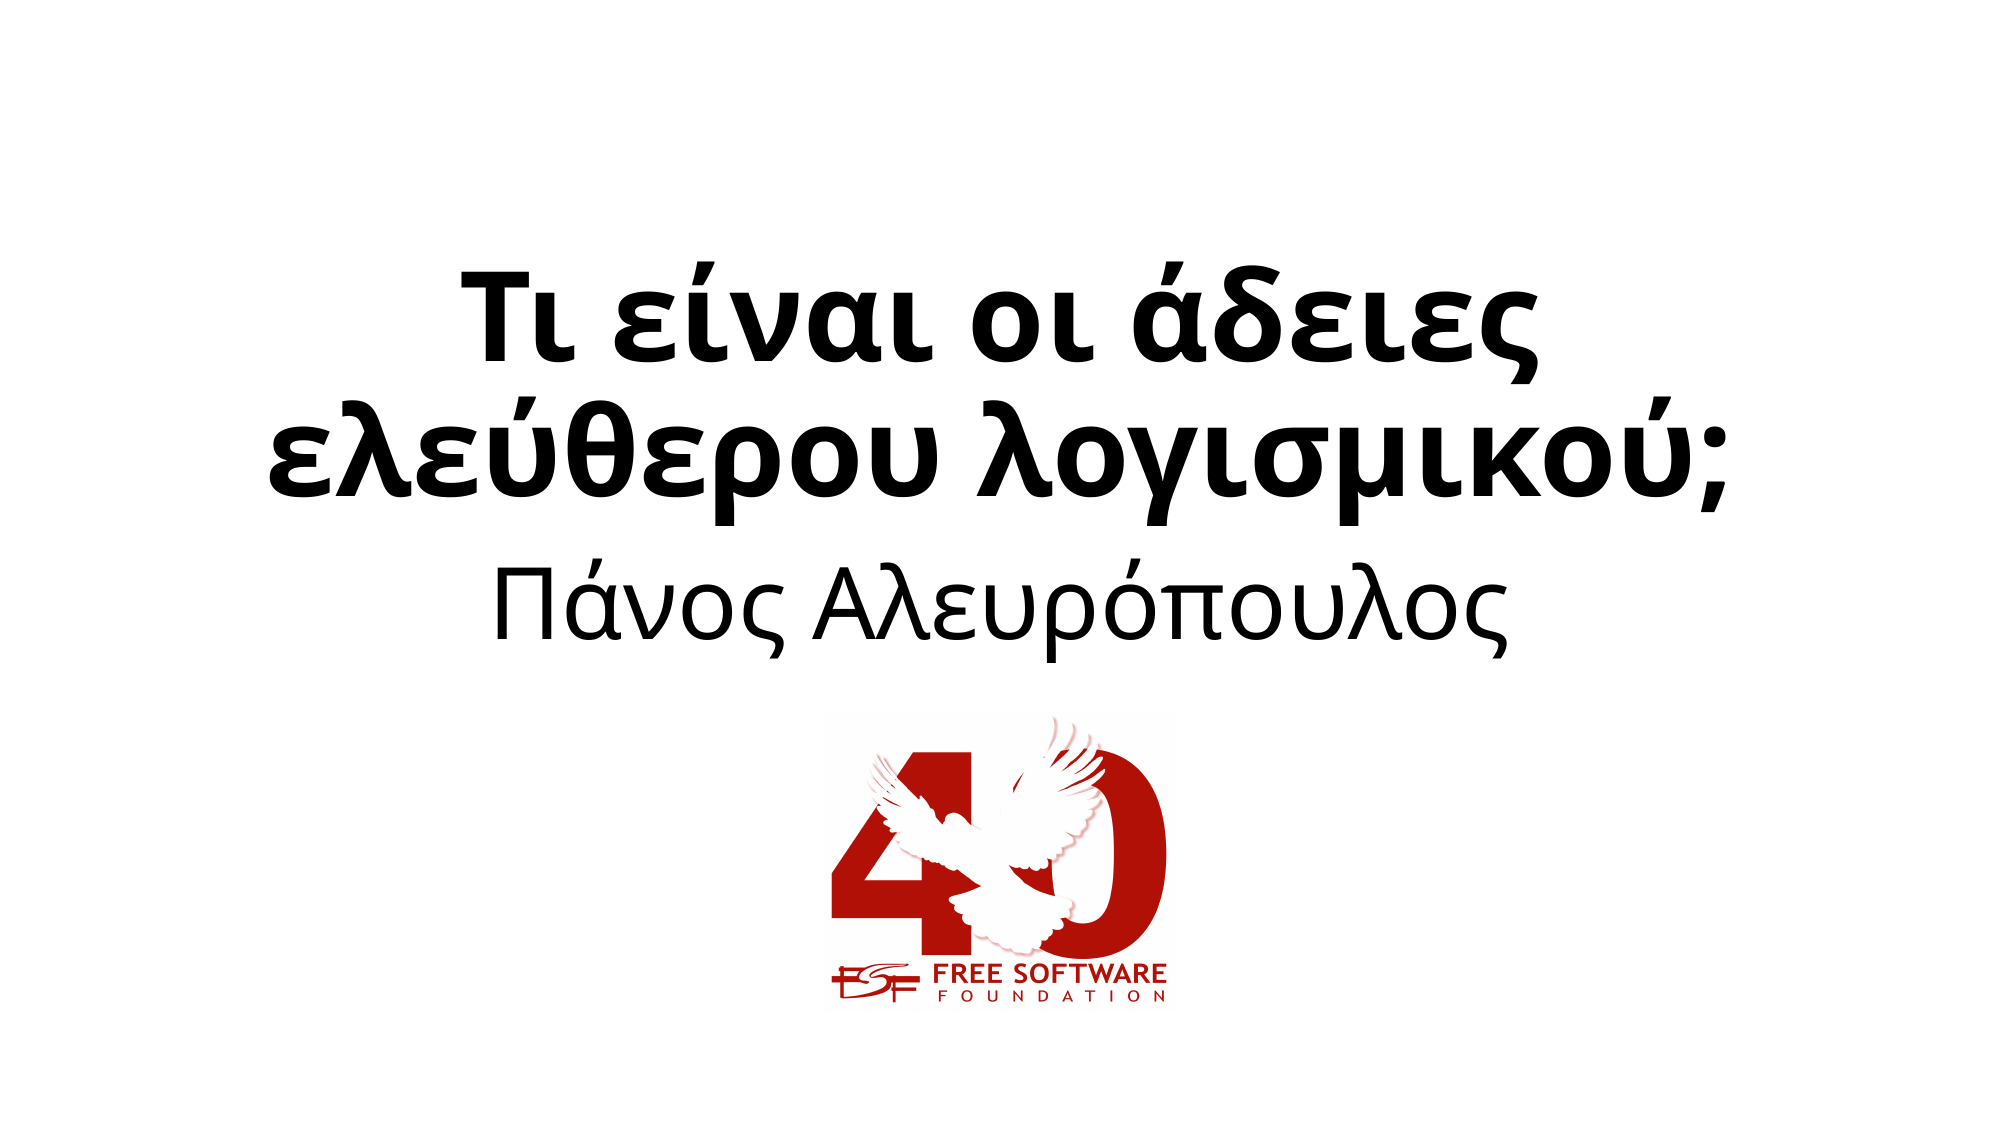

# Τι είναι οι άδειες ελεύθερου λογισμικού;
Πάνος Αλευρόπουλος